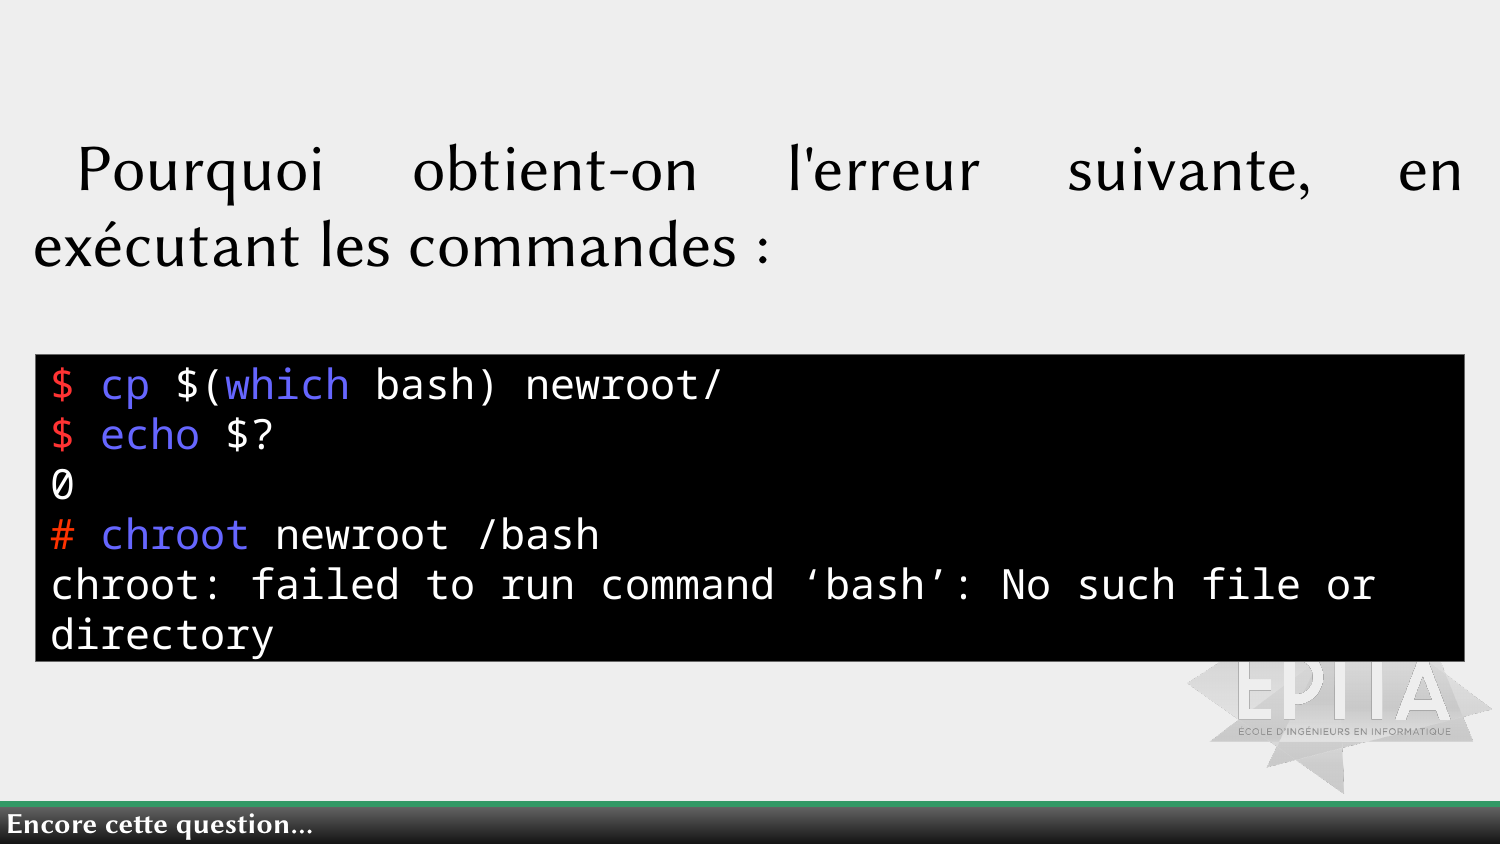

Pourquoi obtient-on l'erreur suivante, en exécutant les commandes :
$ cp $(which bash) newroot/
$ echo $?
0
# chroot newroot /bash
chroot: failed to run command ‘bash’: No such file or directory
# Encore cette question…